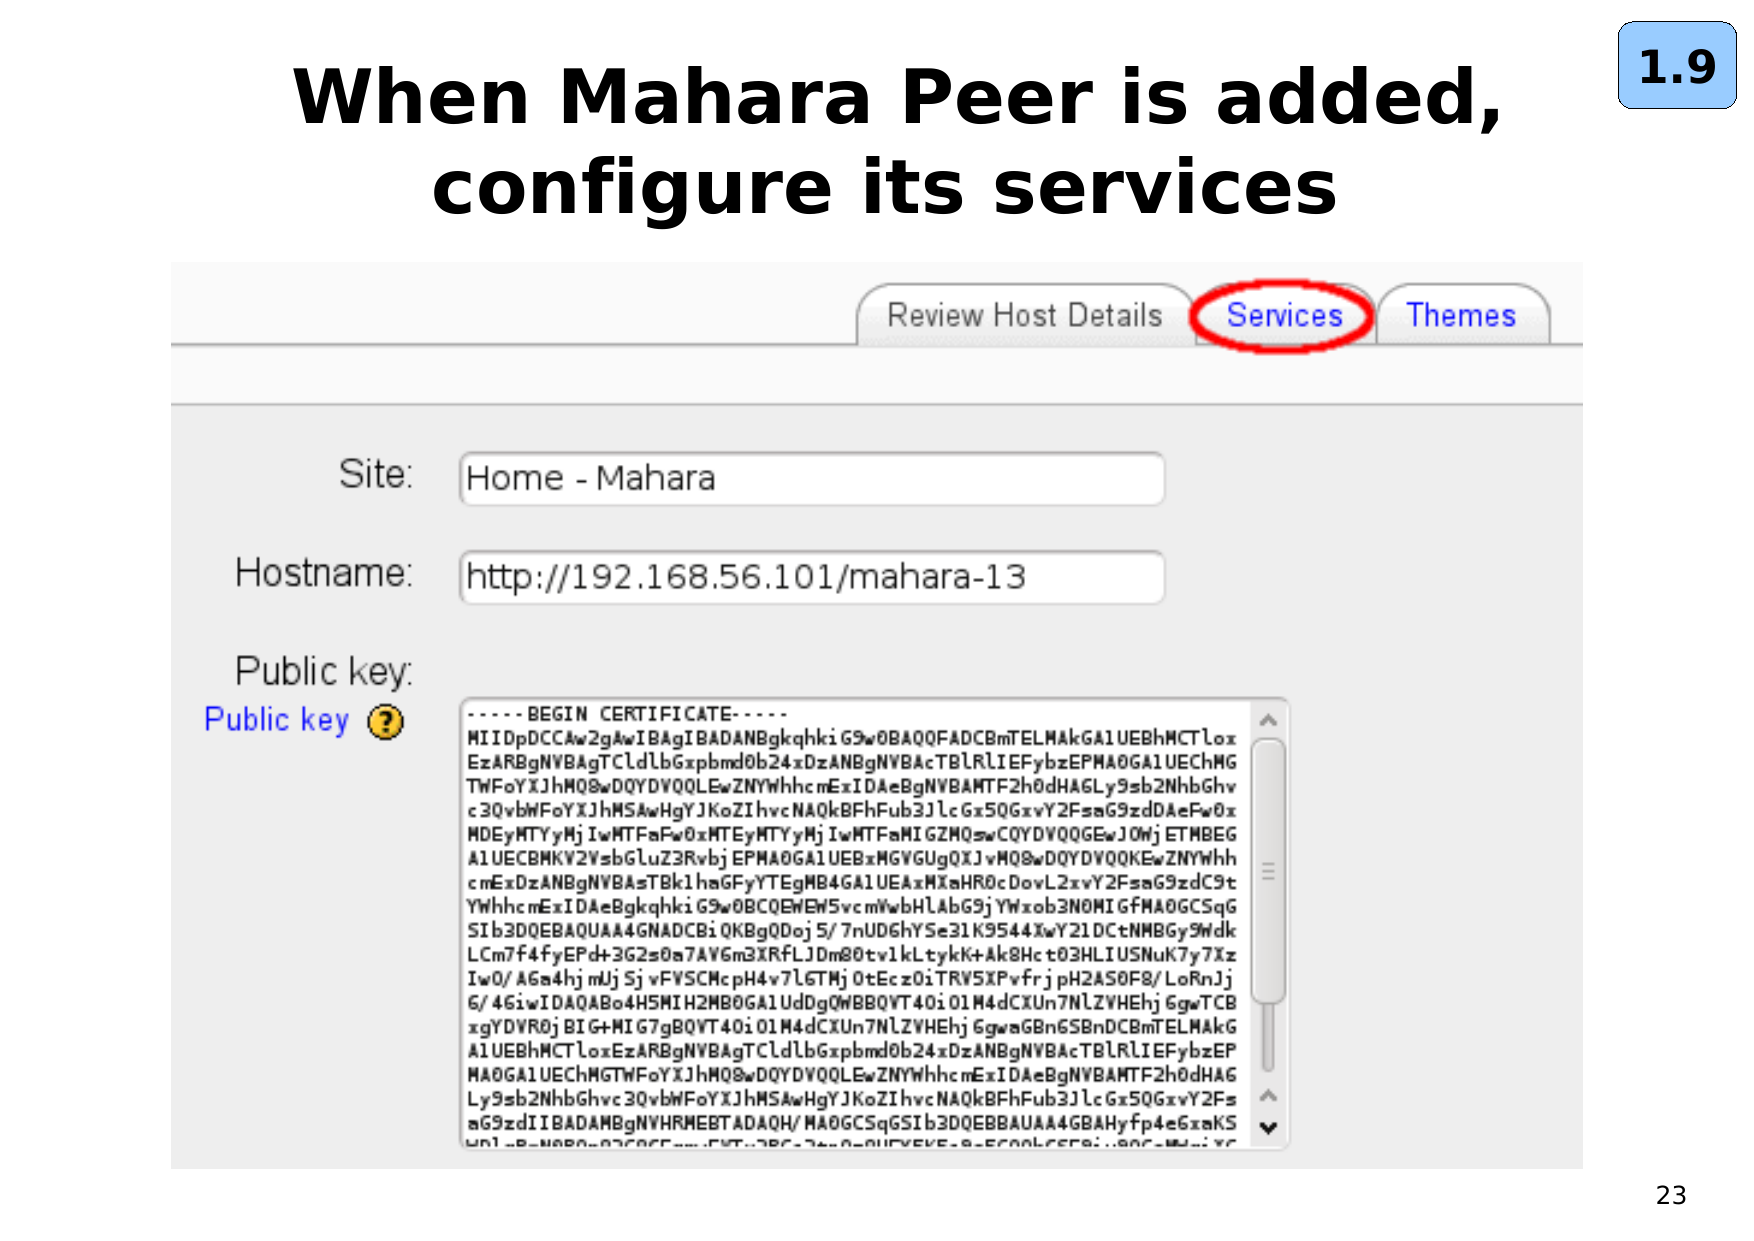

1.9
# When Mahara Peer is added, configure its services
23